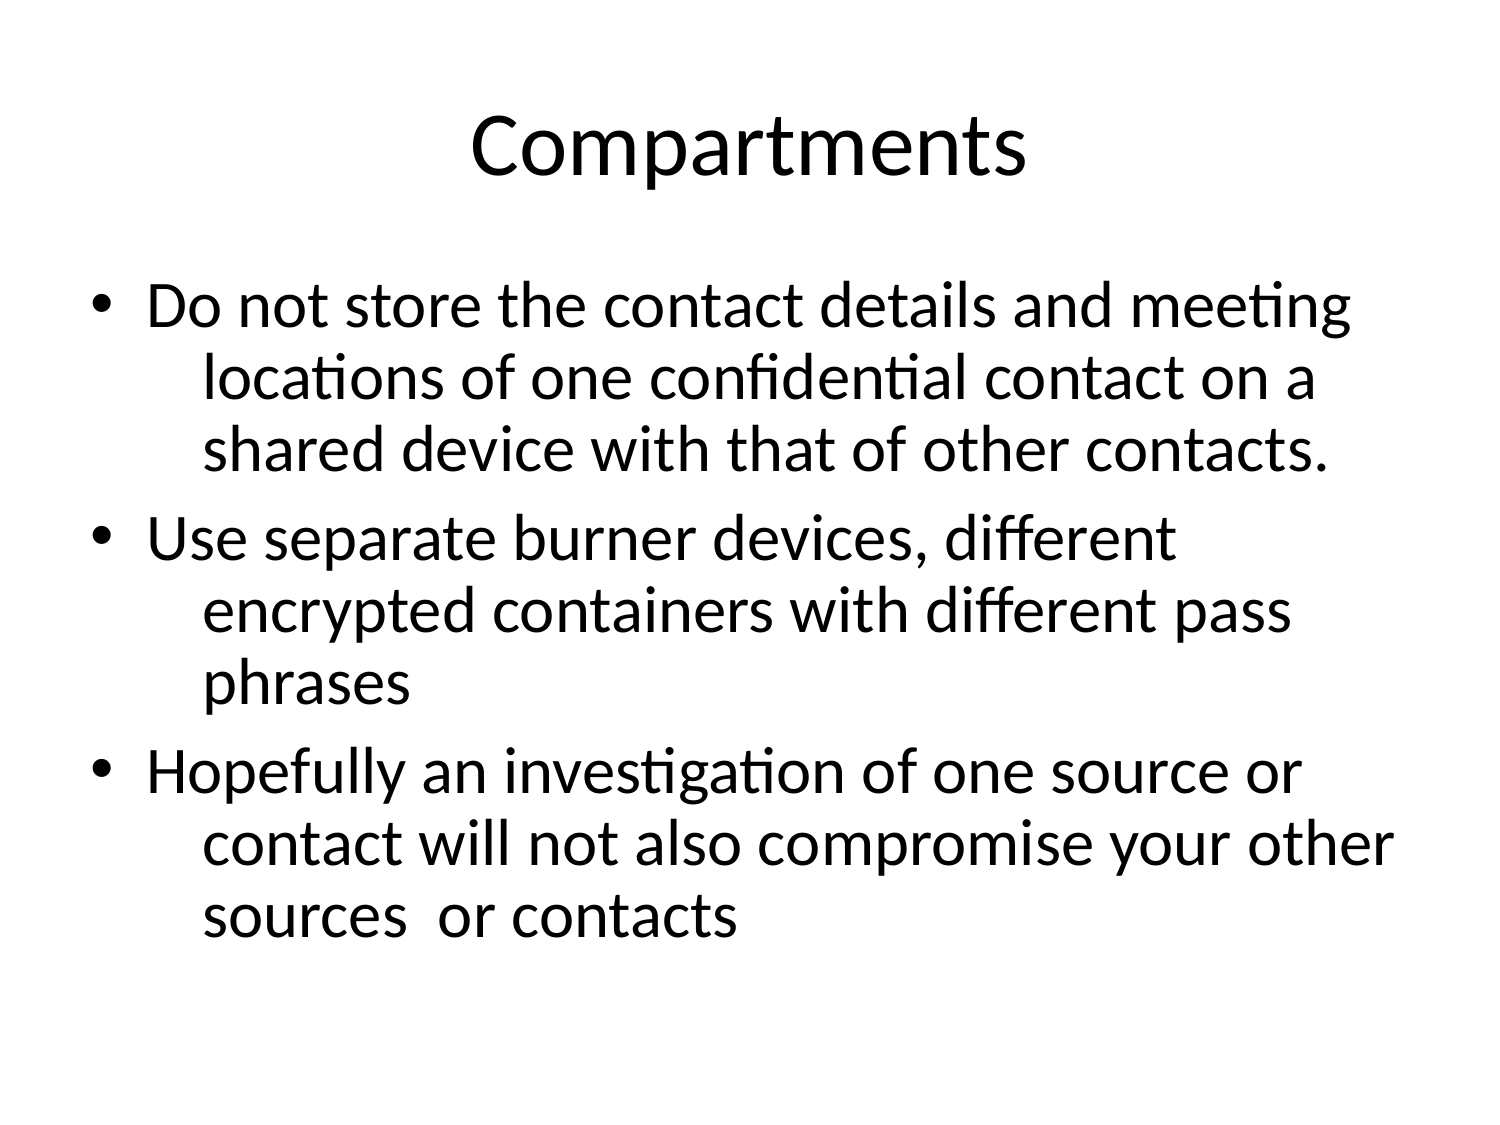

# Compartments
Do not store the contact details and meeting locations of one confidential contact on a shared device with that of other contacts.
Use separate burner devices, different encrypted containers with different pass phrases
Hopefully an investigation of one source or contact will not also compromise your other sources or contacts